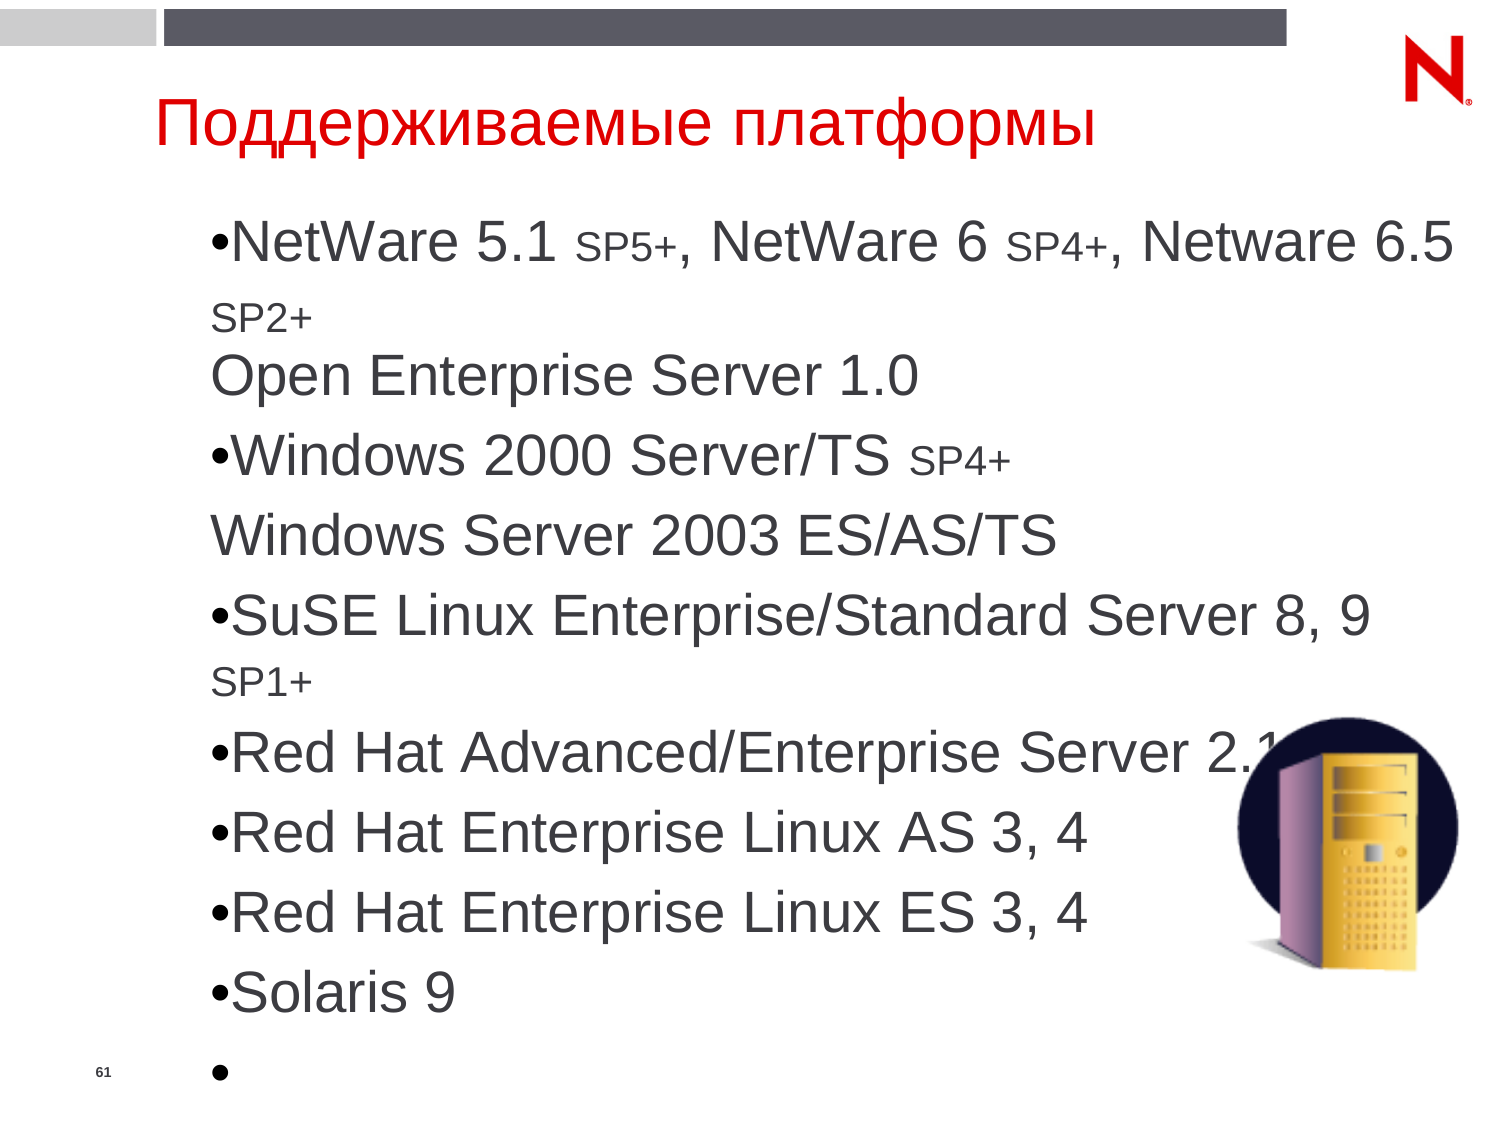

Поддерживаемые платформы
NetWare 5.1 SP5+, NetWare 6 SP4+, Netware 6.5 SP2+
Open Enterprise Server 1.0
Windows 2000 Server/TS SP4+
Windows Server 2003 ES/AS/TS
SuSE Linux Enterprise/Standard Server 8, 9 SP1+
Red Hat Advanced/Enterprise Server 2.1
Red Hat Enterprise Linux AS 3, 4
Red Hat Enterprise Linux ES 3, 4
Solaris 9